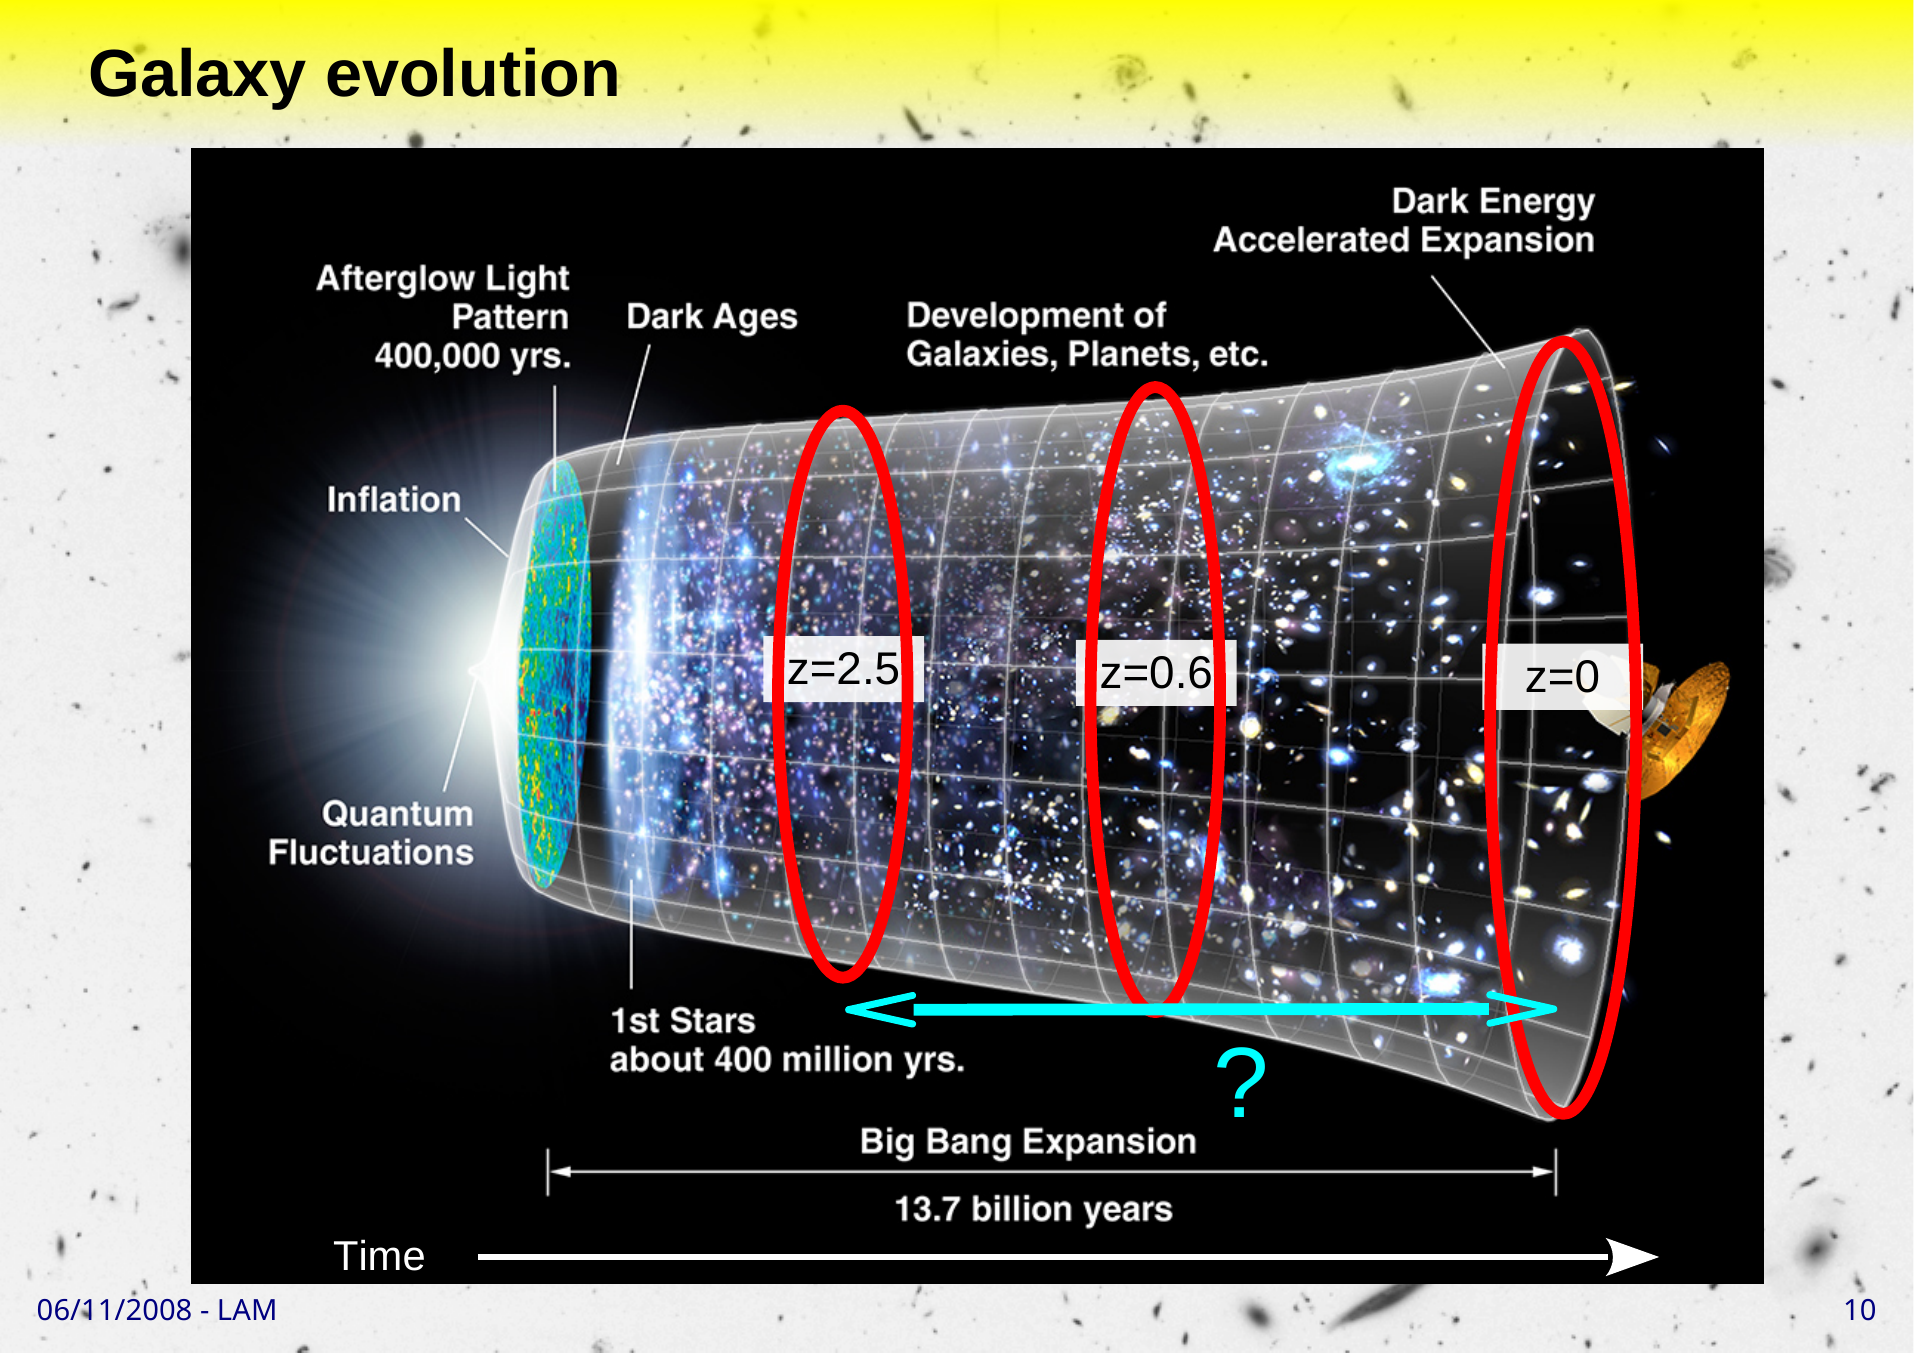

# Galaxy evolution
Time
z=2.5
z=0.6
z=0
?
10
06/11/2008 - LAM